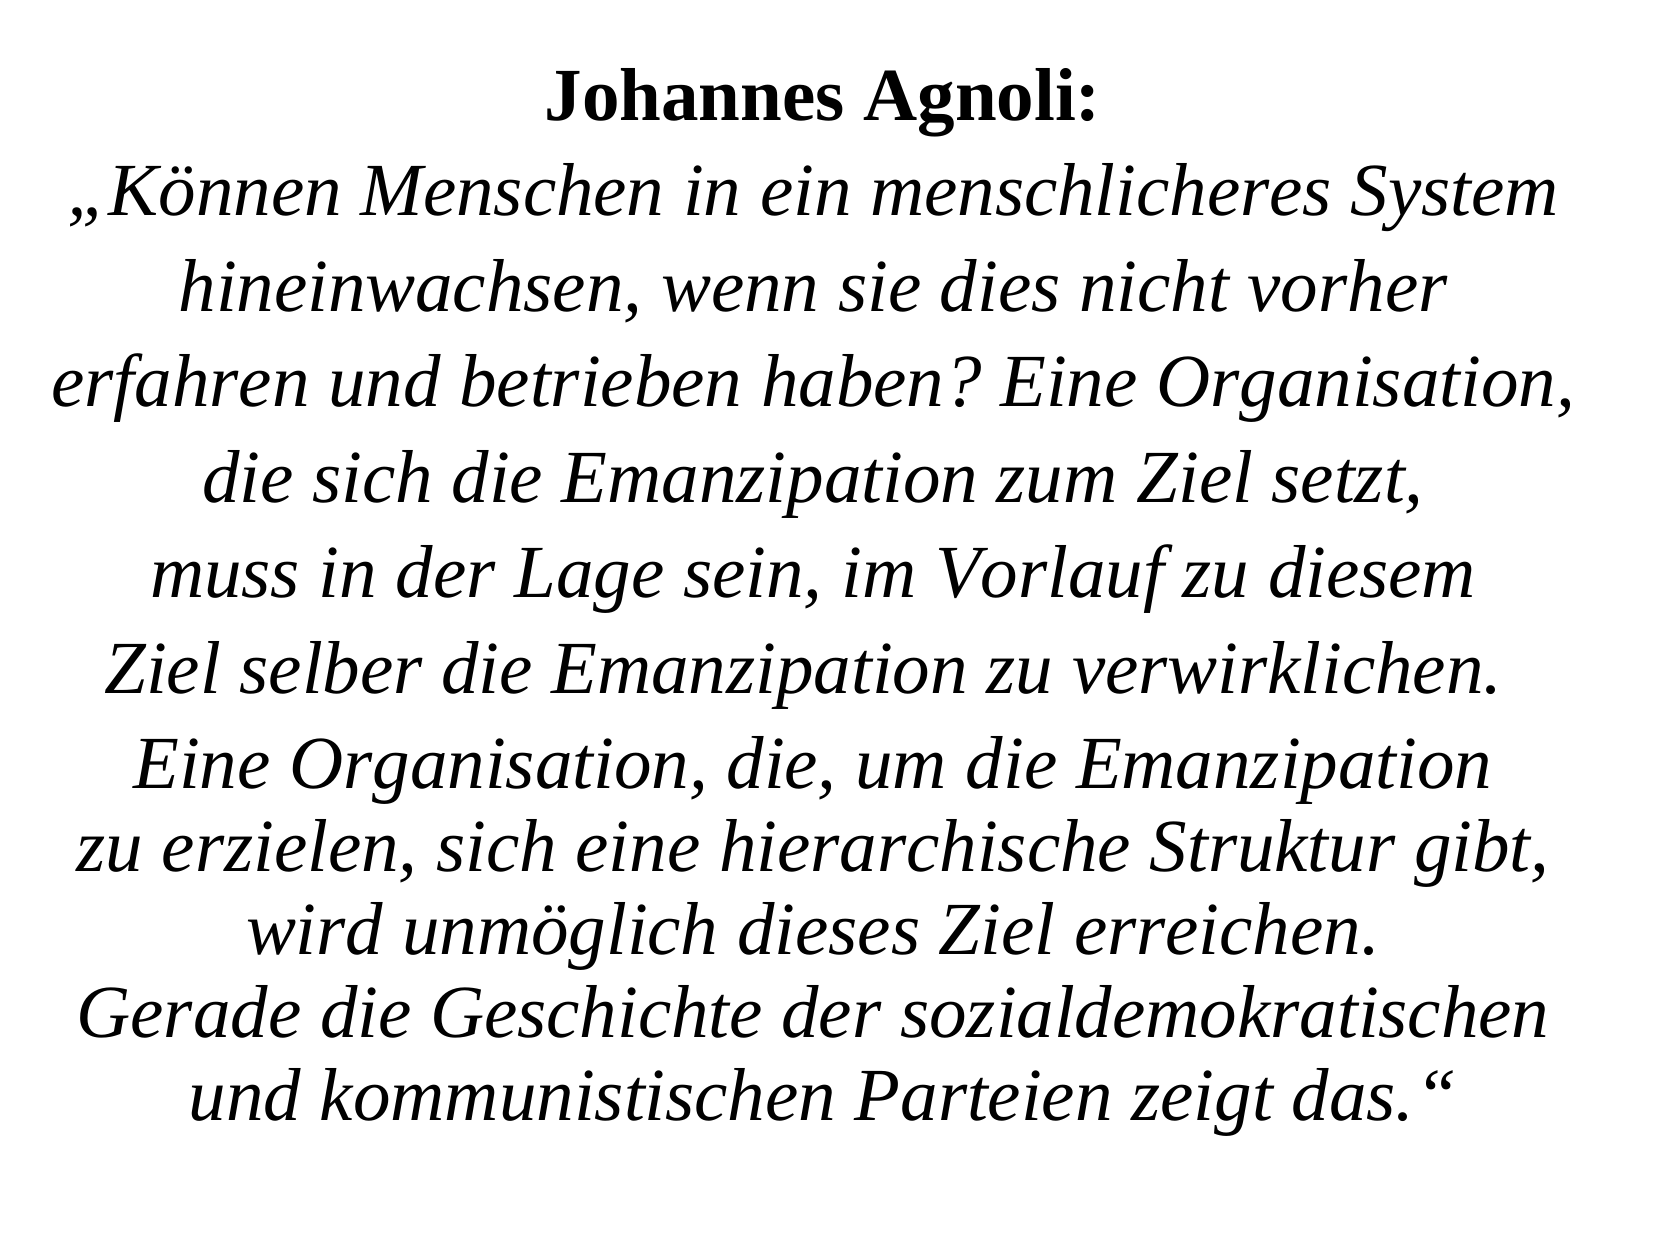

Johannes Agnoli:
„Können Menschen in ein menschlicheres System
hineinwachsen, wenn sie dies nicht vorher
erfahren und betrieben haben? Eine Organisation,
die sich die Emanzipation zum Ziel setzt,
muss in der Lage sein, im Vorlauf zu diesem
Ziel selber die Emanzipation zu verwirklichen.
Eine Organisation, die, um die Emanzipation
zu erzielen, sich eine hierarchische Struktur gibt,
wird unmöglich dieses Ziel erreichen.
Gerade die Geschichte der sozialdemokratischen
und kommunistischen Parteien zeigt das.“